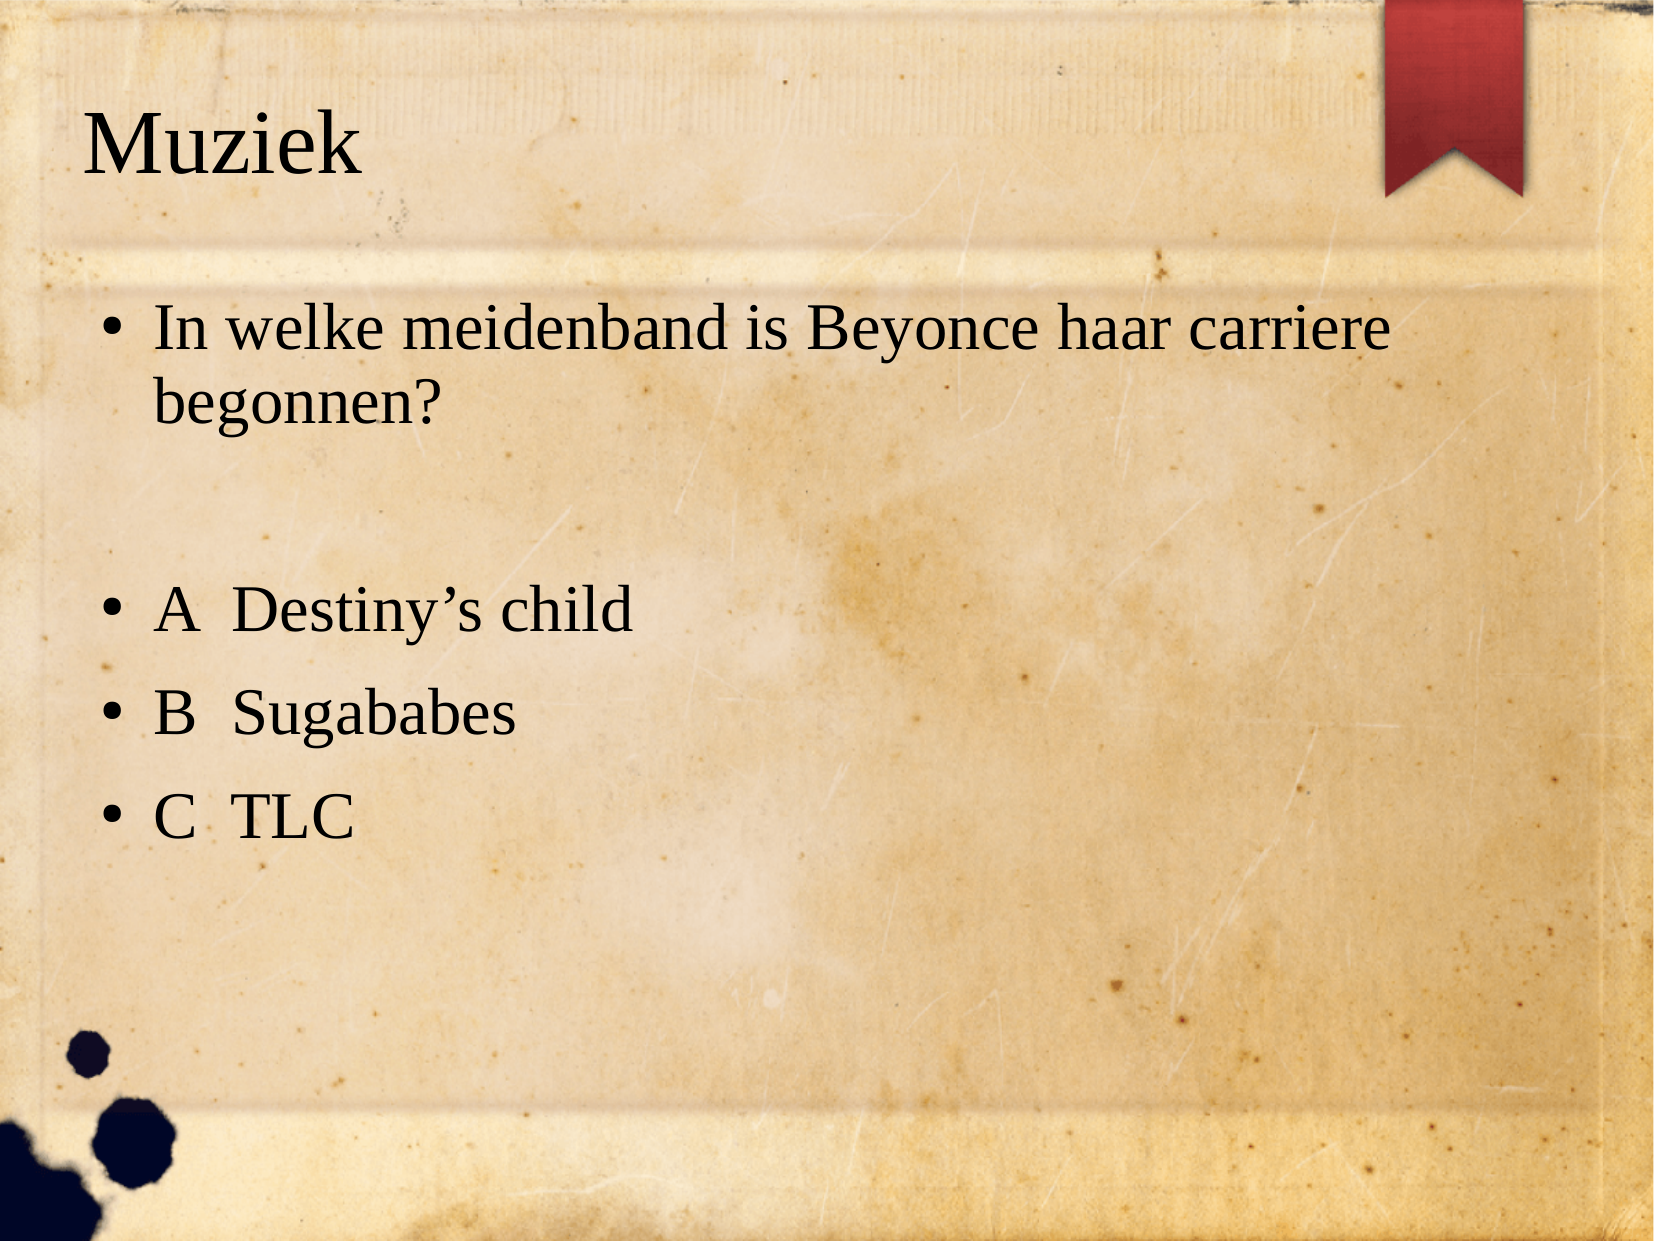

# Muziek
In welke meidenband is Beyonce haar carriere begonnen?
A Destiny’s child
B Sugababes
C TLC